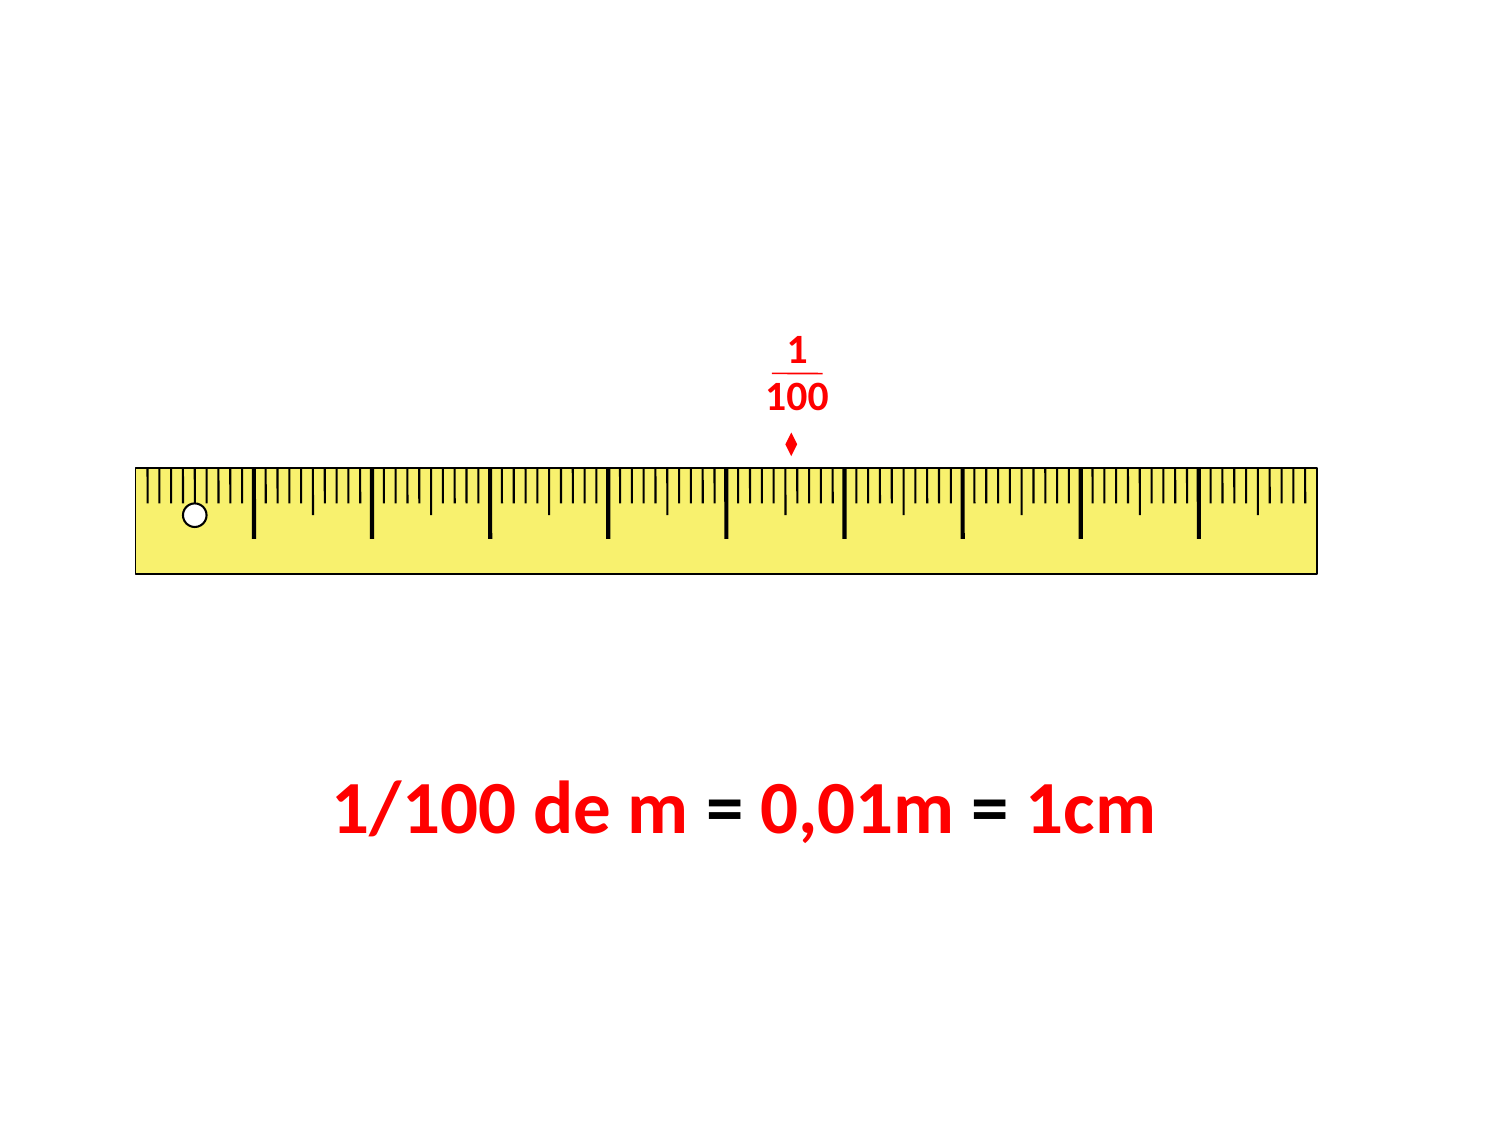

1
100
1/100 de m = 0,01m = 1cm